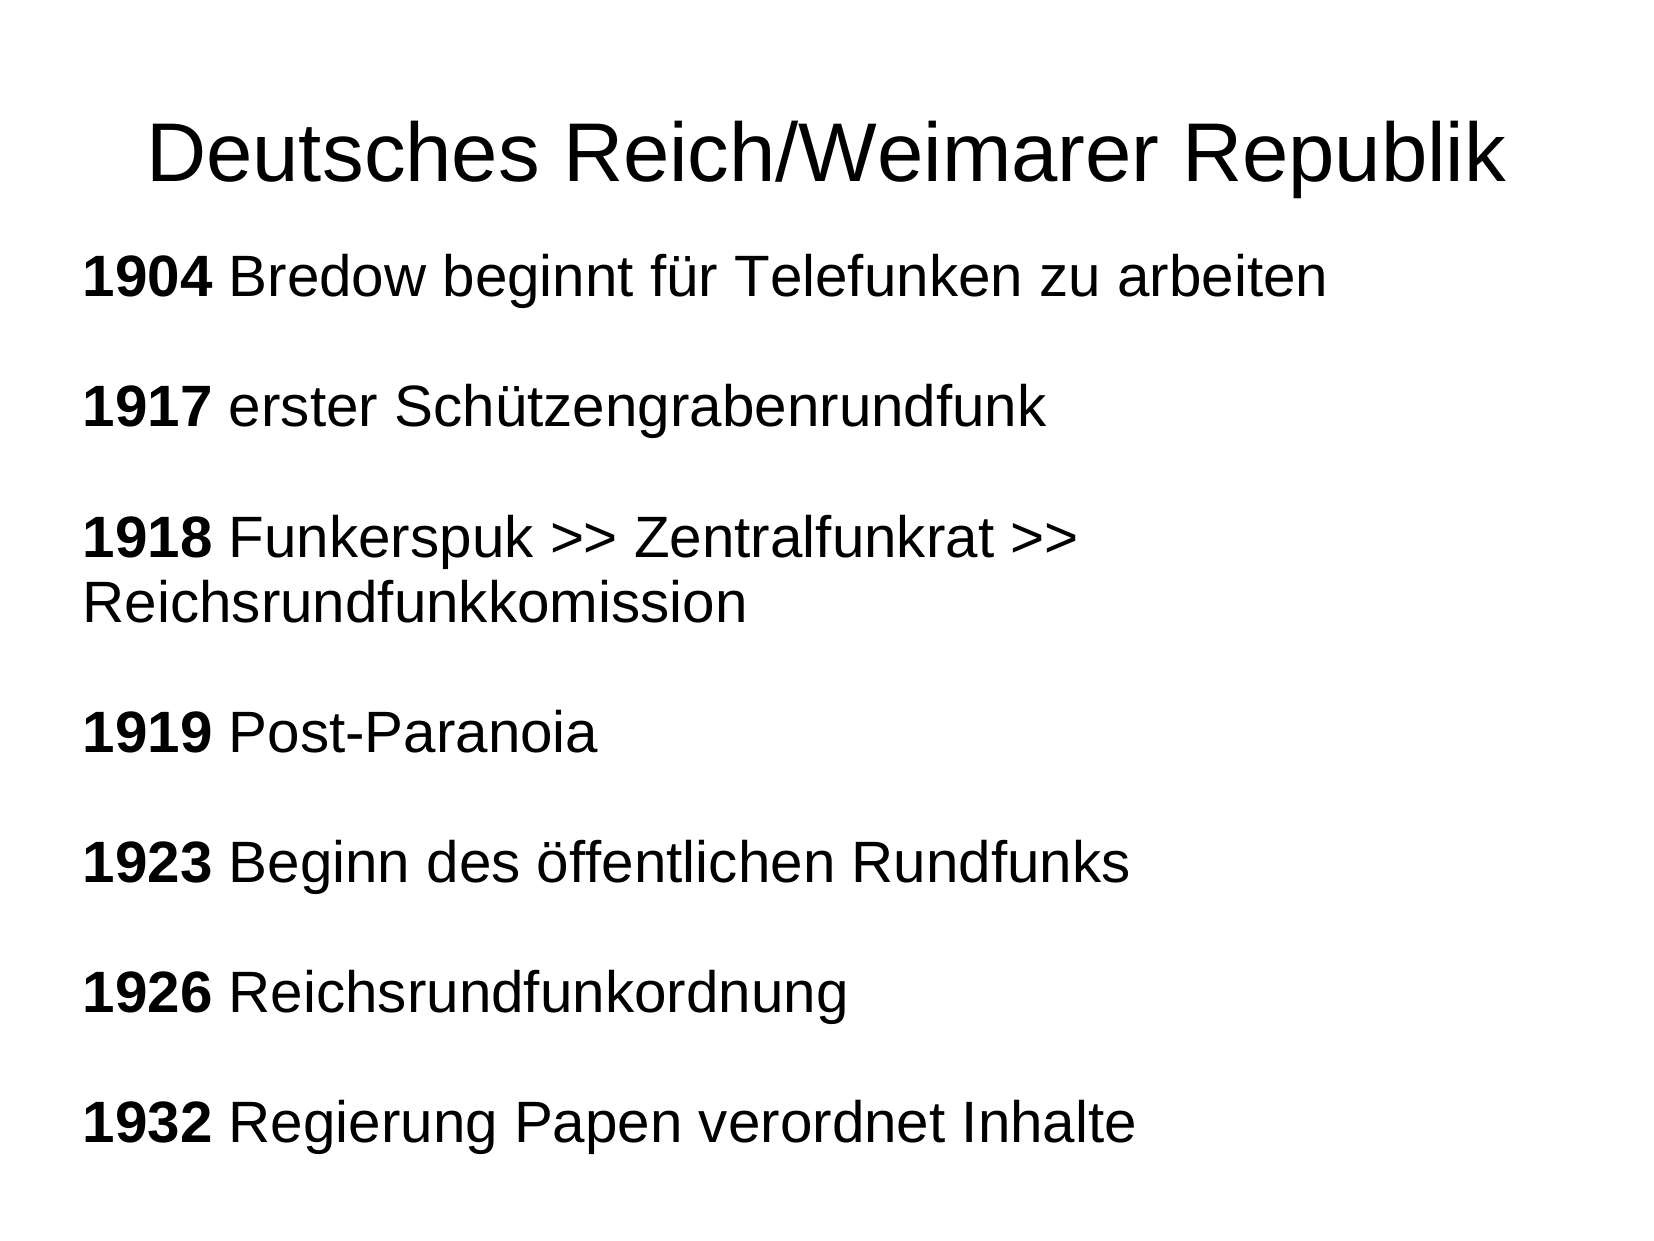

# Deutsches Reich/Weimarer Republik
1904 Bredow beginnt für Telefunken zu arbeiten
1917 erster Schützengrabenrundfunk
1918 Funkerspuk >> Zentralfunkrat >> Reichsrundfunkkomission
1919 Post-Paranoia
1923 Beginn des öffentlichen Rundfunks
1926 Reichsrundfunkordnung
1932 Regierung Papen verordnet Inhalte